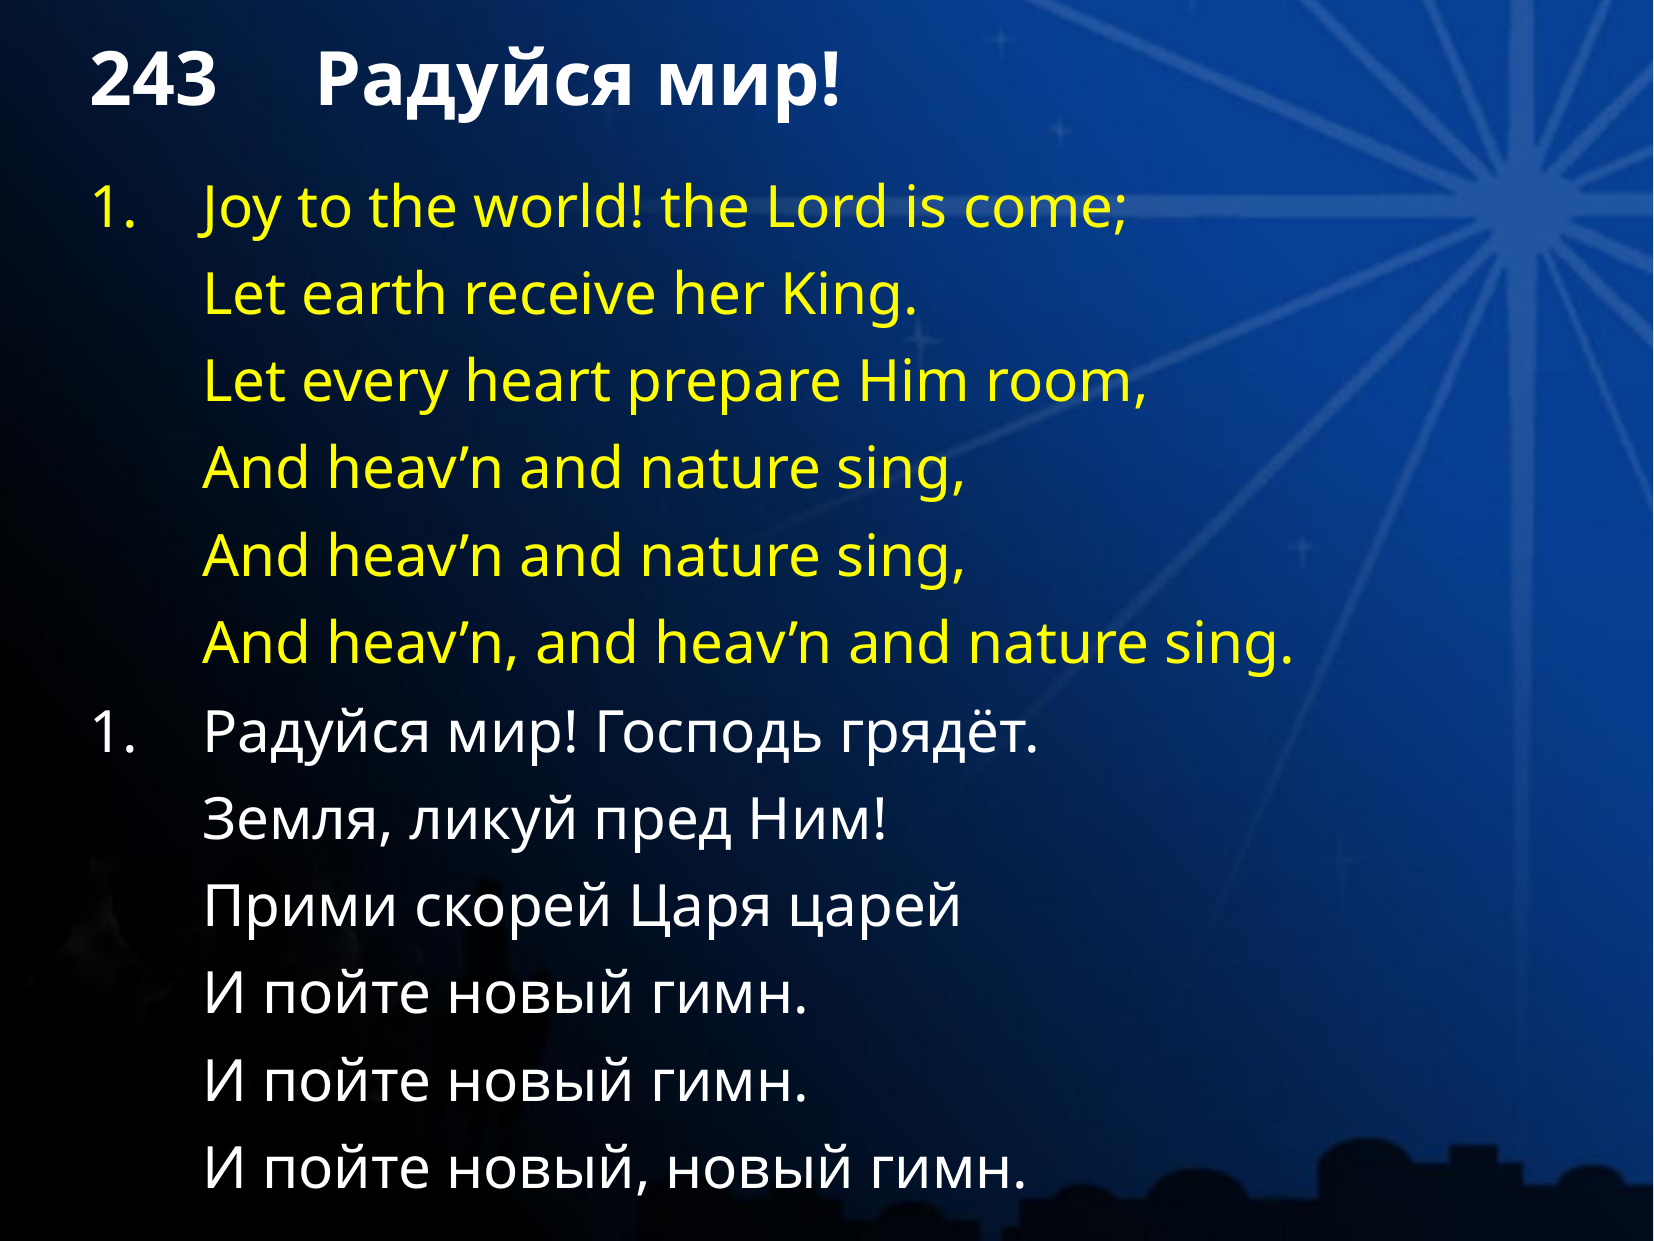

243	Радуйся мир!
1.	Joy to the world! the Lord is come;
	Let earth receive her King.
	Let every heart prepare Him room,
	And heav’n and nature sing,
	And heav’n and nature sing,
	And heav’n, and heav’n and nature sing.
1.	Радуйся мир! Господь грядёт.
	Земля, ликуй пред Ним!
	Прими скорей Царя царей
	И пойте новый гимн.
	И пойте новый гимн.
	И пойте новый, новый гимн.